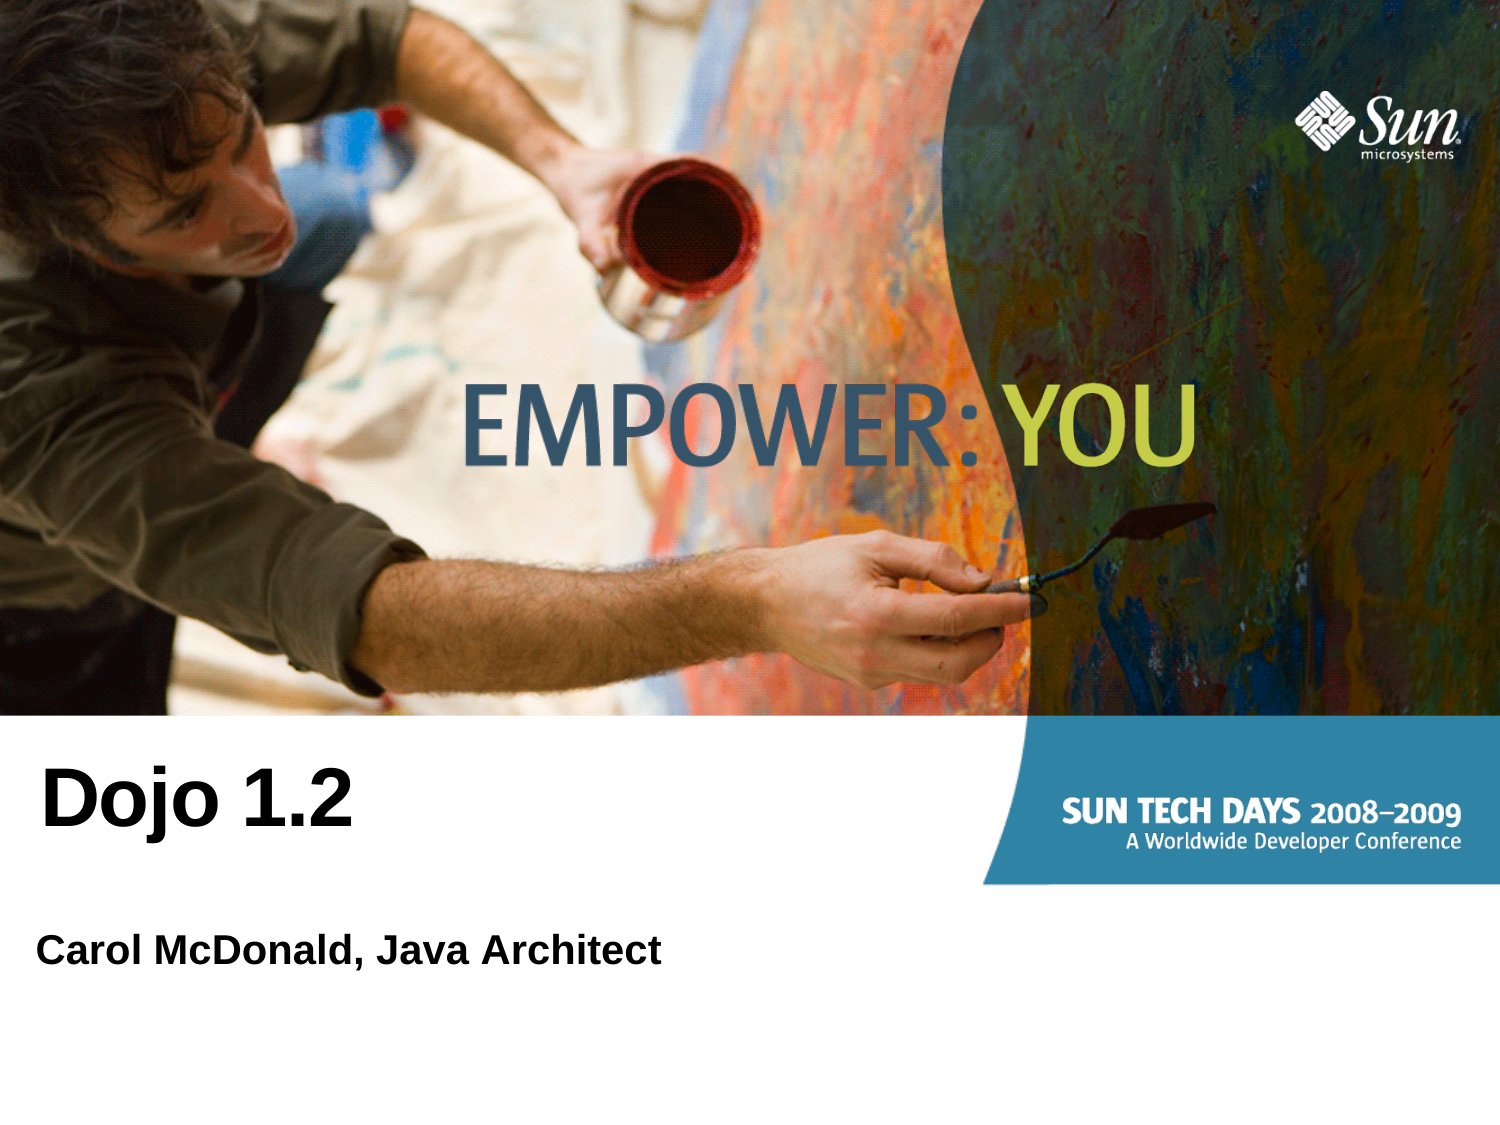

# Dojo 1.2
Carol McDonald, Java Architect